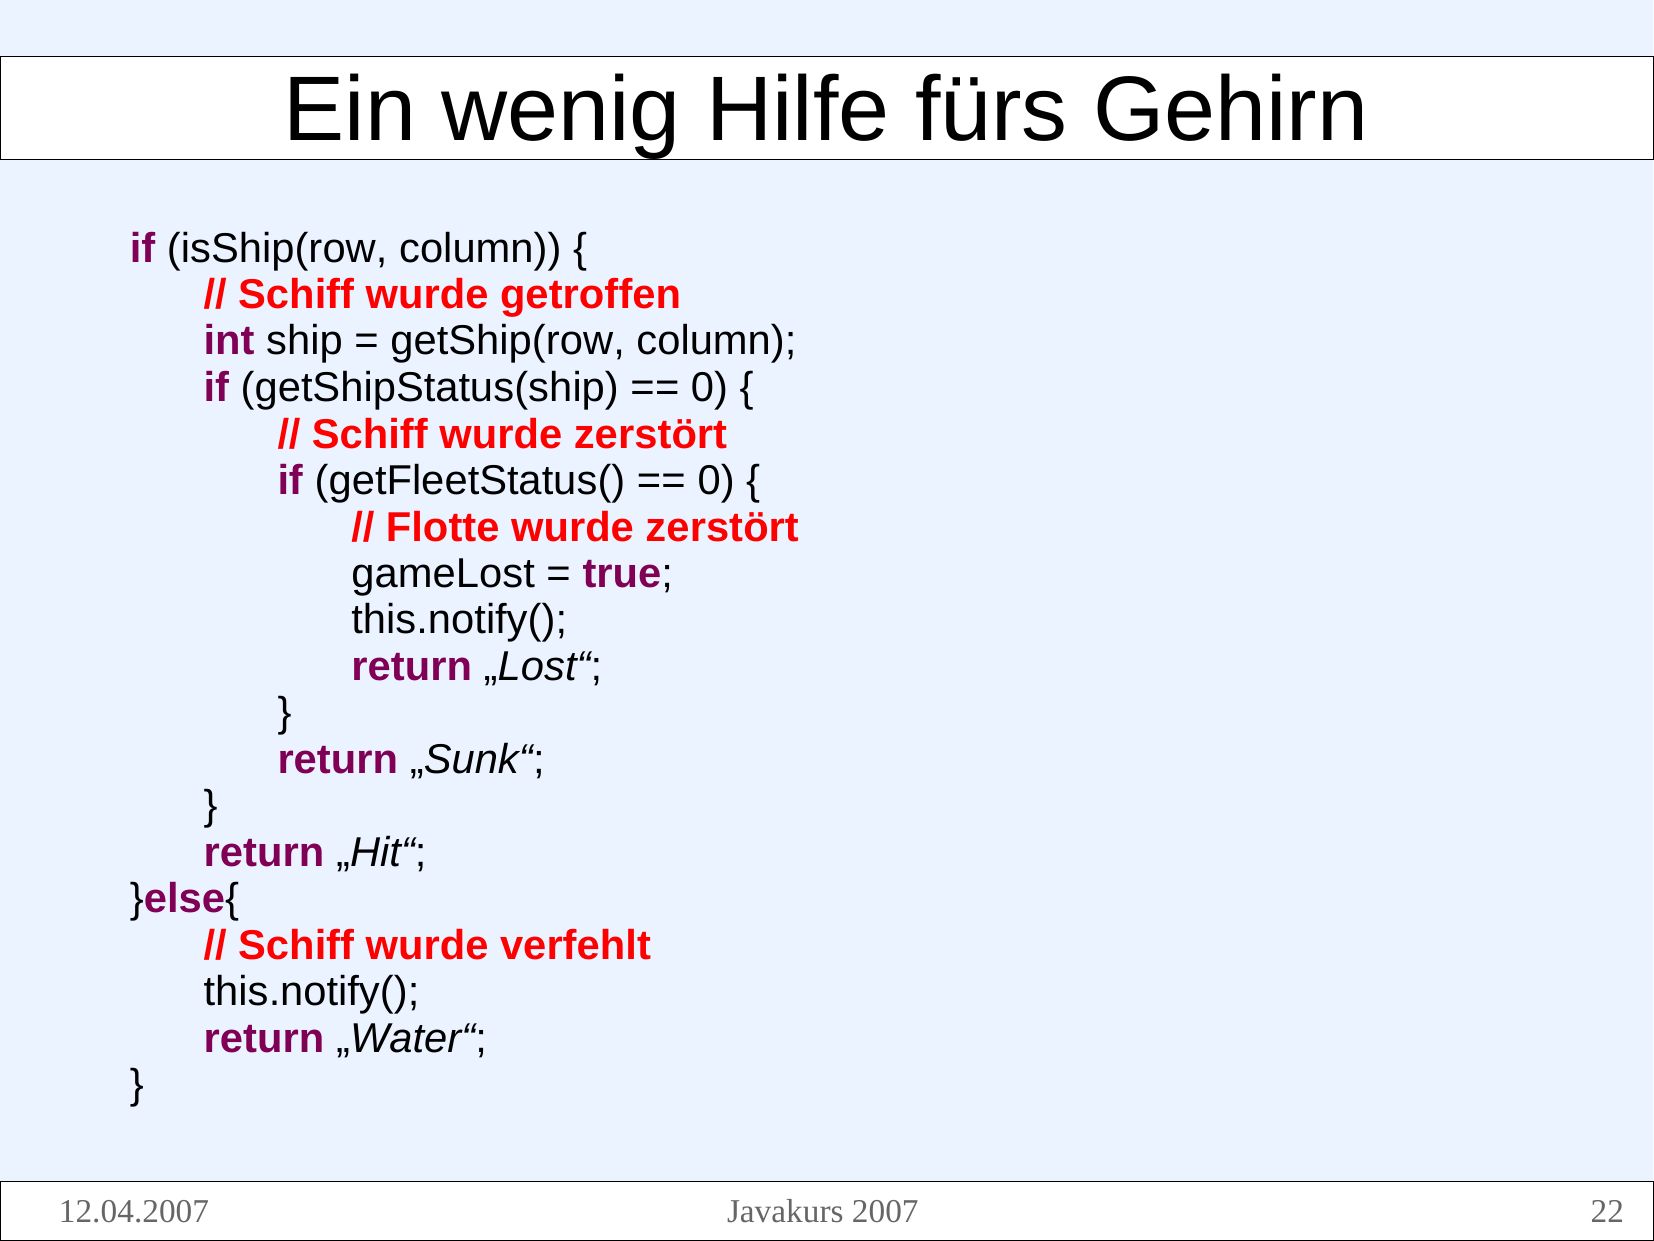

# Ein wenig Hilfe fürs Gehirn
if (isShip(row, column)) {
	// Schiff wurde getroffen
	int ship = getShip(row, column);
	if (getShipStatus(ship) == 0) {
		// Schiff wurde zerstört
		if (getFleetStatus() == 0) {
			// Flotte wurde zerstört
			gameLost = true;
			this.notify();
			return „Lost“;
		}
		return „Sunk“;
	}
	return „Hit“;
}else{
	// Schiff wurde verfehlt
	this.notify();
	return „Water“;
}
12.04.2007
Javakurs 2007
22